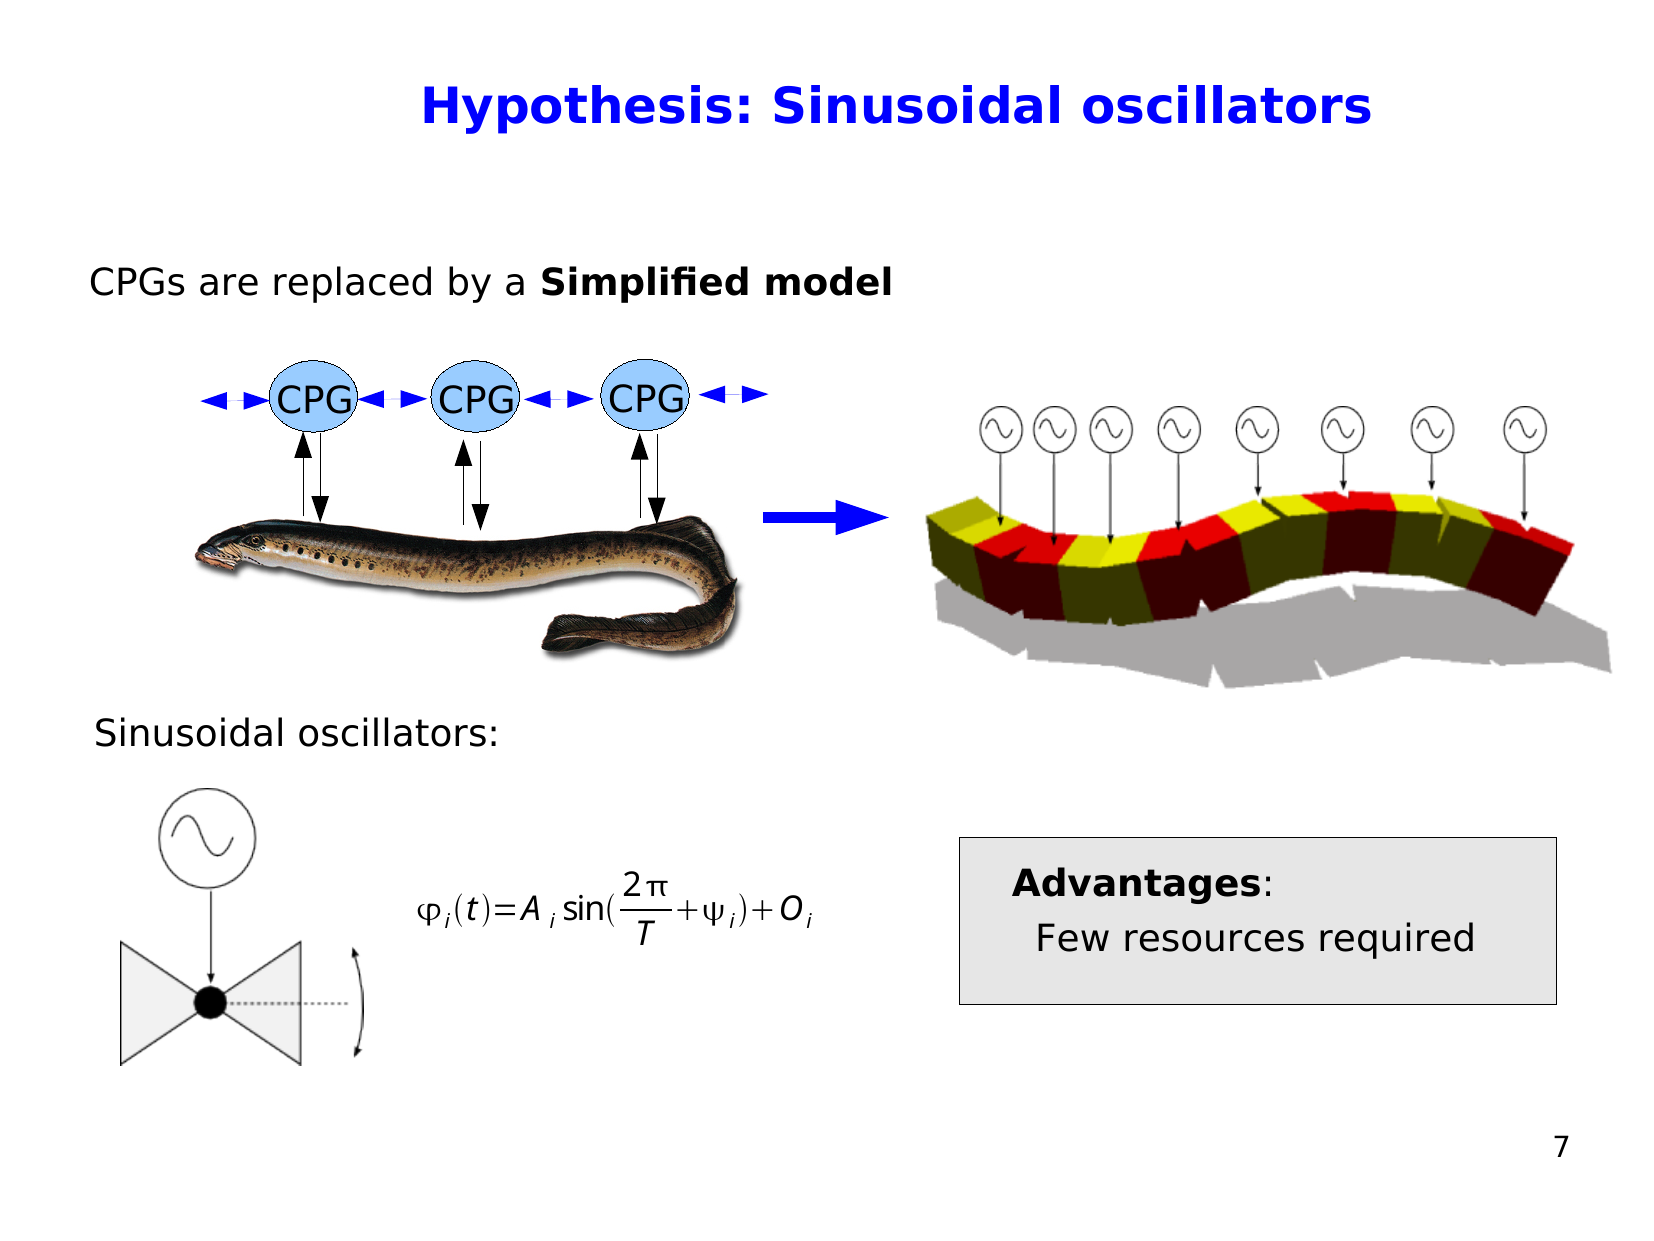

Hypothesis: Sinusoidal oscillators
 CPGs are replaced by a Simplified model
CPG
CPG
CPG
 Sinusoidal oscillators:
 Advantages:
Few resources required
7